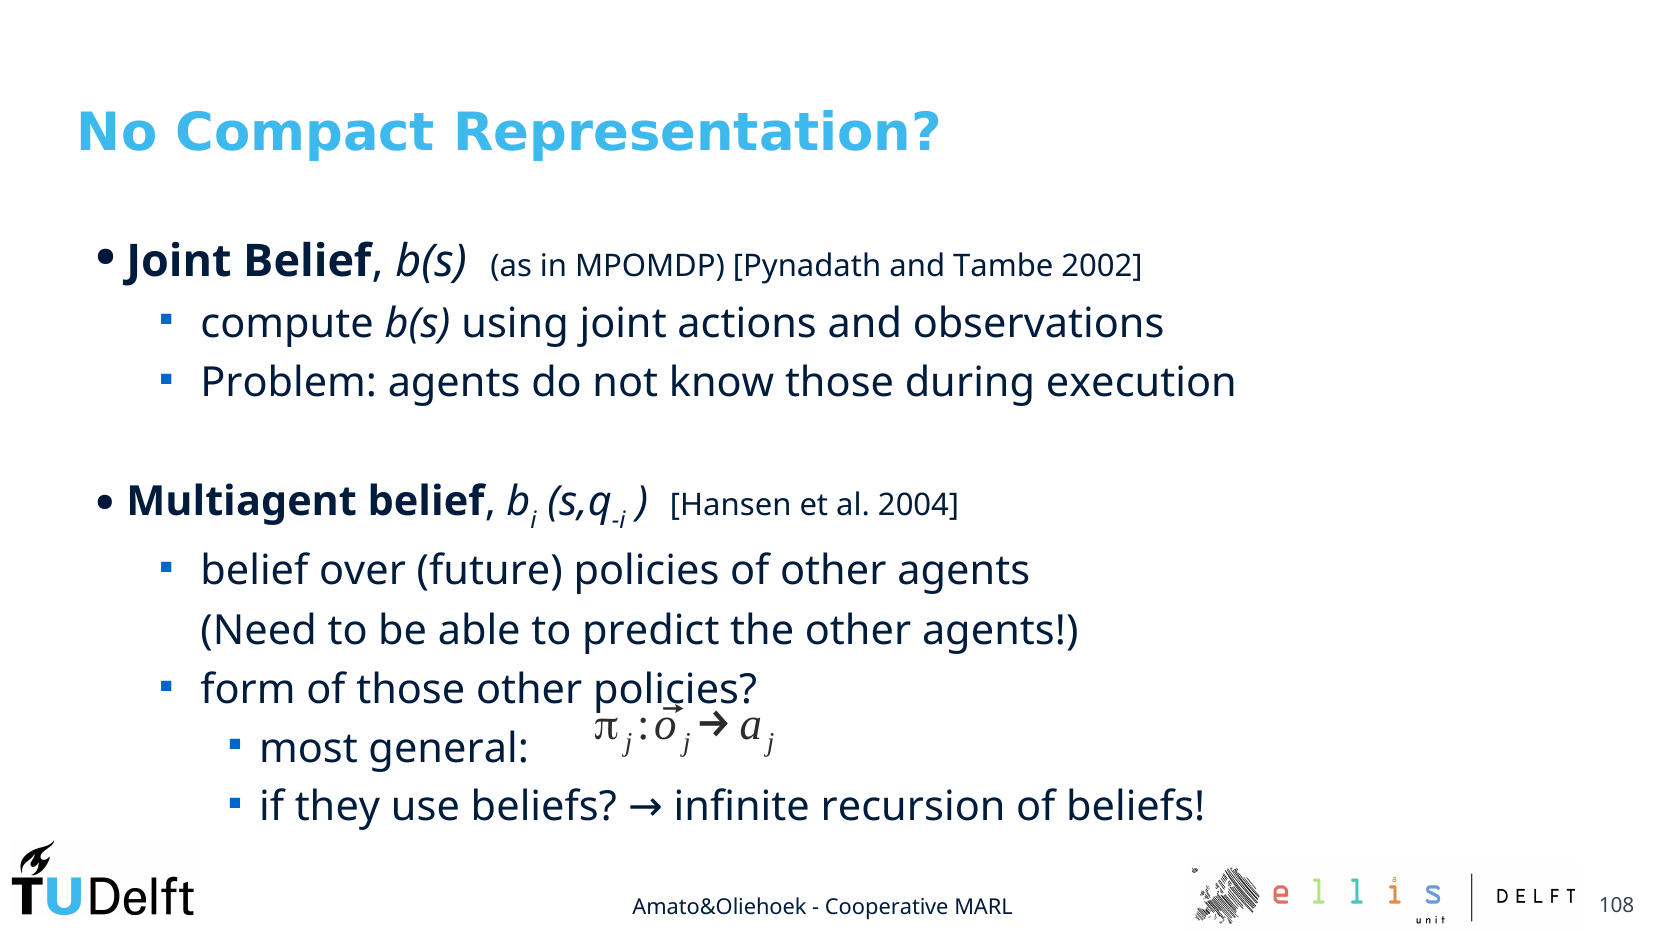

# No Compact Representation?
Joint Belief, b(s) (as in MPOMDP) [Pynadath and Tambe 2002]
compute b(s) using joint actions and observations
Problem: agents do not know those during execution
Multiagent belief, bi (s,q-i ) [Hansen et al. 2004]
belief over (future) policies of other agents
(Need to be able to predict the other agents!)
form of those other policies?
most general:
if they use beliefs? → infinite recursion of beliefs!
Amato&Oliehoek - Cooperative MARL